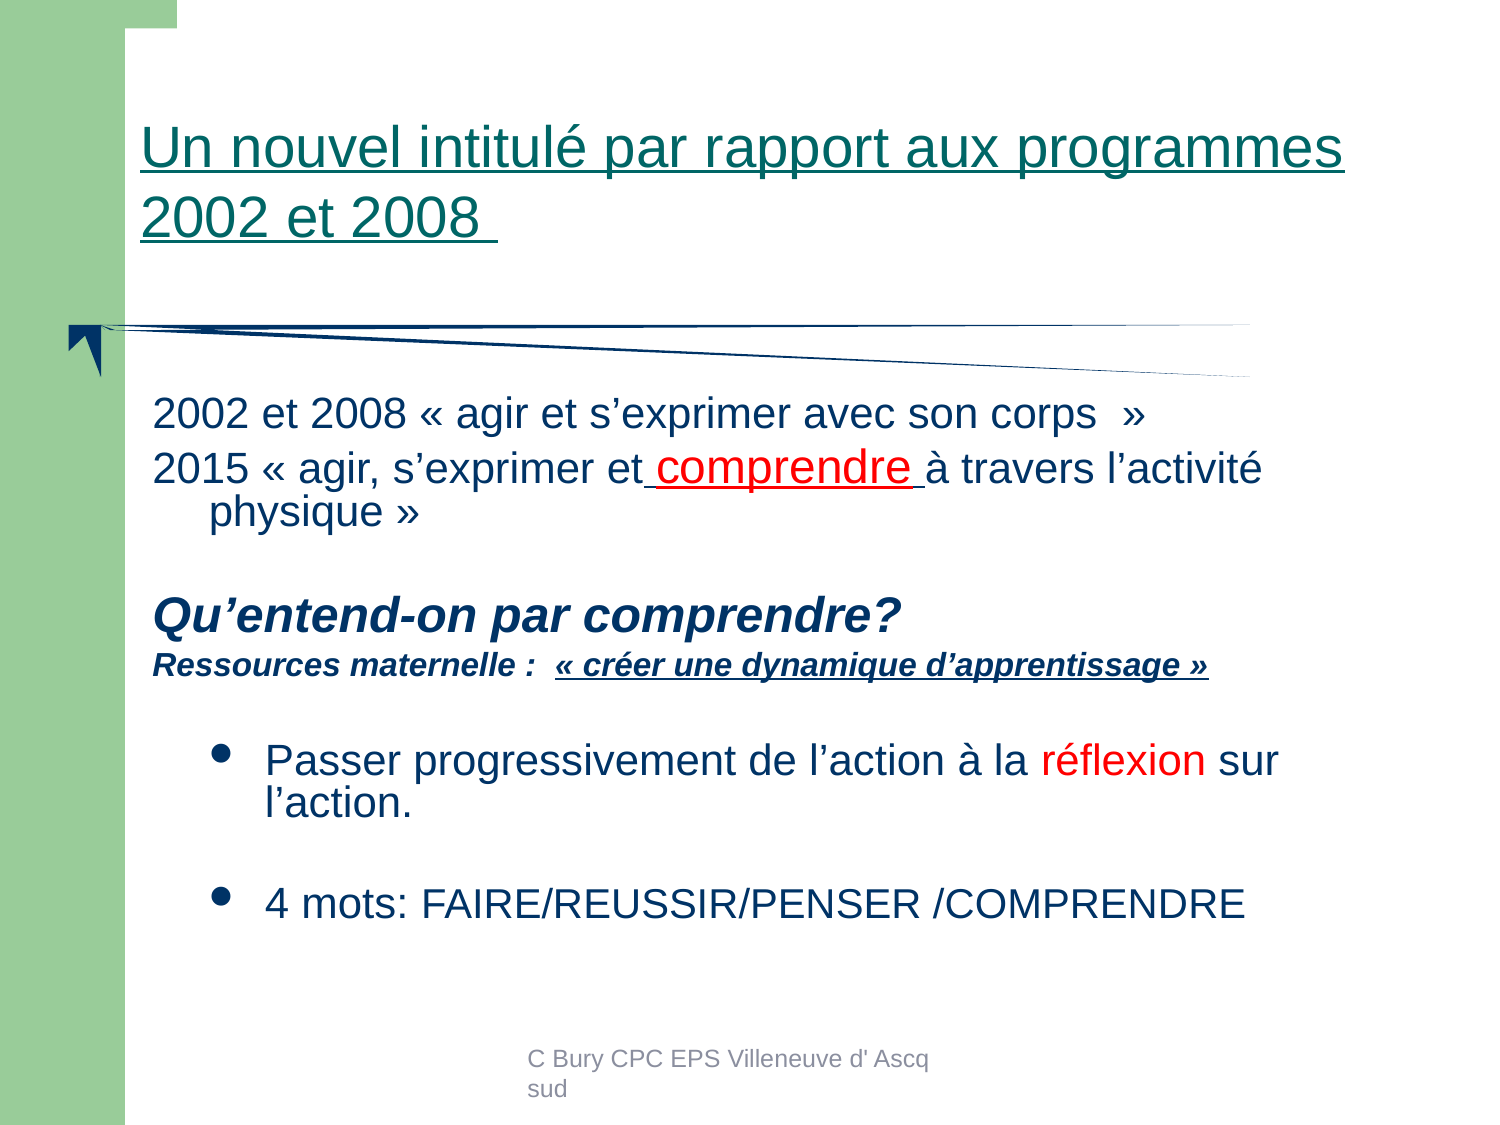

# Un nouvel intitulé par rapport aux programmes 2002 et 2008
2002 et 2008 « agir et s’exprimer avec son corps  »
2015 « agir, s’exprimer et comprendre à travers l’activité physique »
Qu’entend-on par comprendre?
Ressources maternelle :  « créer une dynamique d’apprentissage »
Passer progressivement de l’action à la réflexion sur l’action.
4 mots: FAIRE/REUSSIR/PENSER /COMPRENDRE
C Bury CPC EPS Villeneuve d' Ascq sud